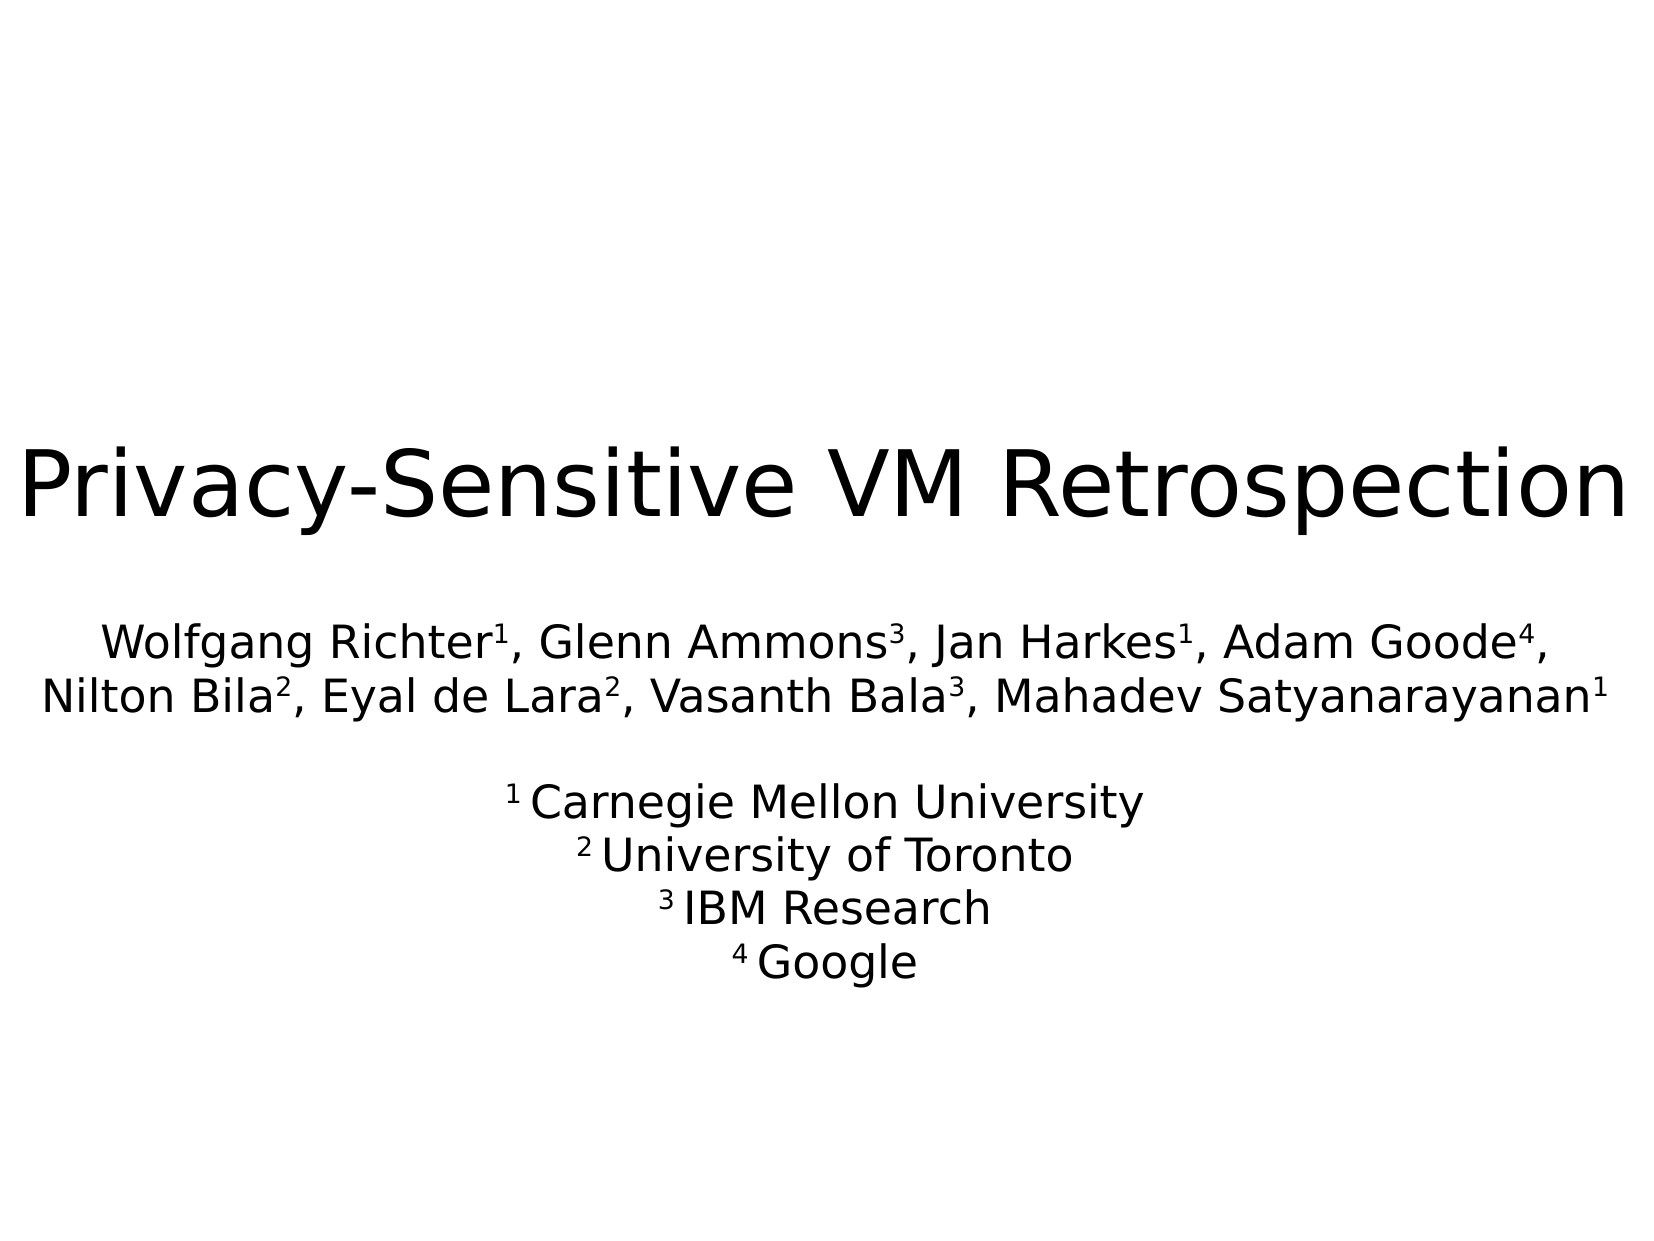

# Privacy-Sensitive VM Retrospection
Wolfgang Richter1, Glenn Ammons3, Jan Harkes1, Adam Goode4,
Nilton Bila2, Eyal de Lara2, Vasanth Bala3, Mahadev Satyanarayanan1
1 Carnegie Mellon University
2 University of Toronto
3 IBM Research
4 Google